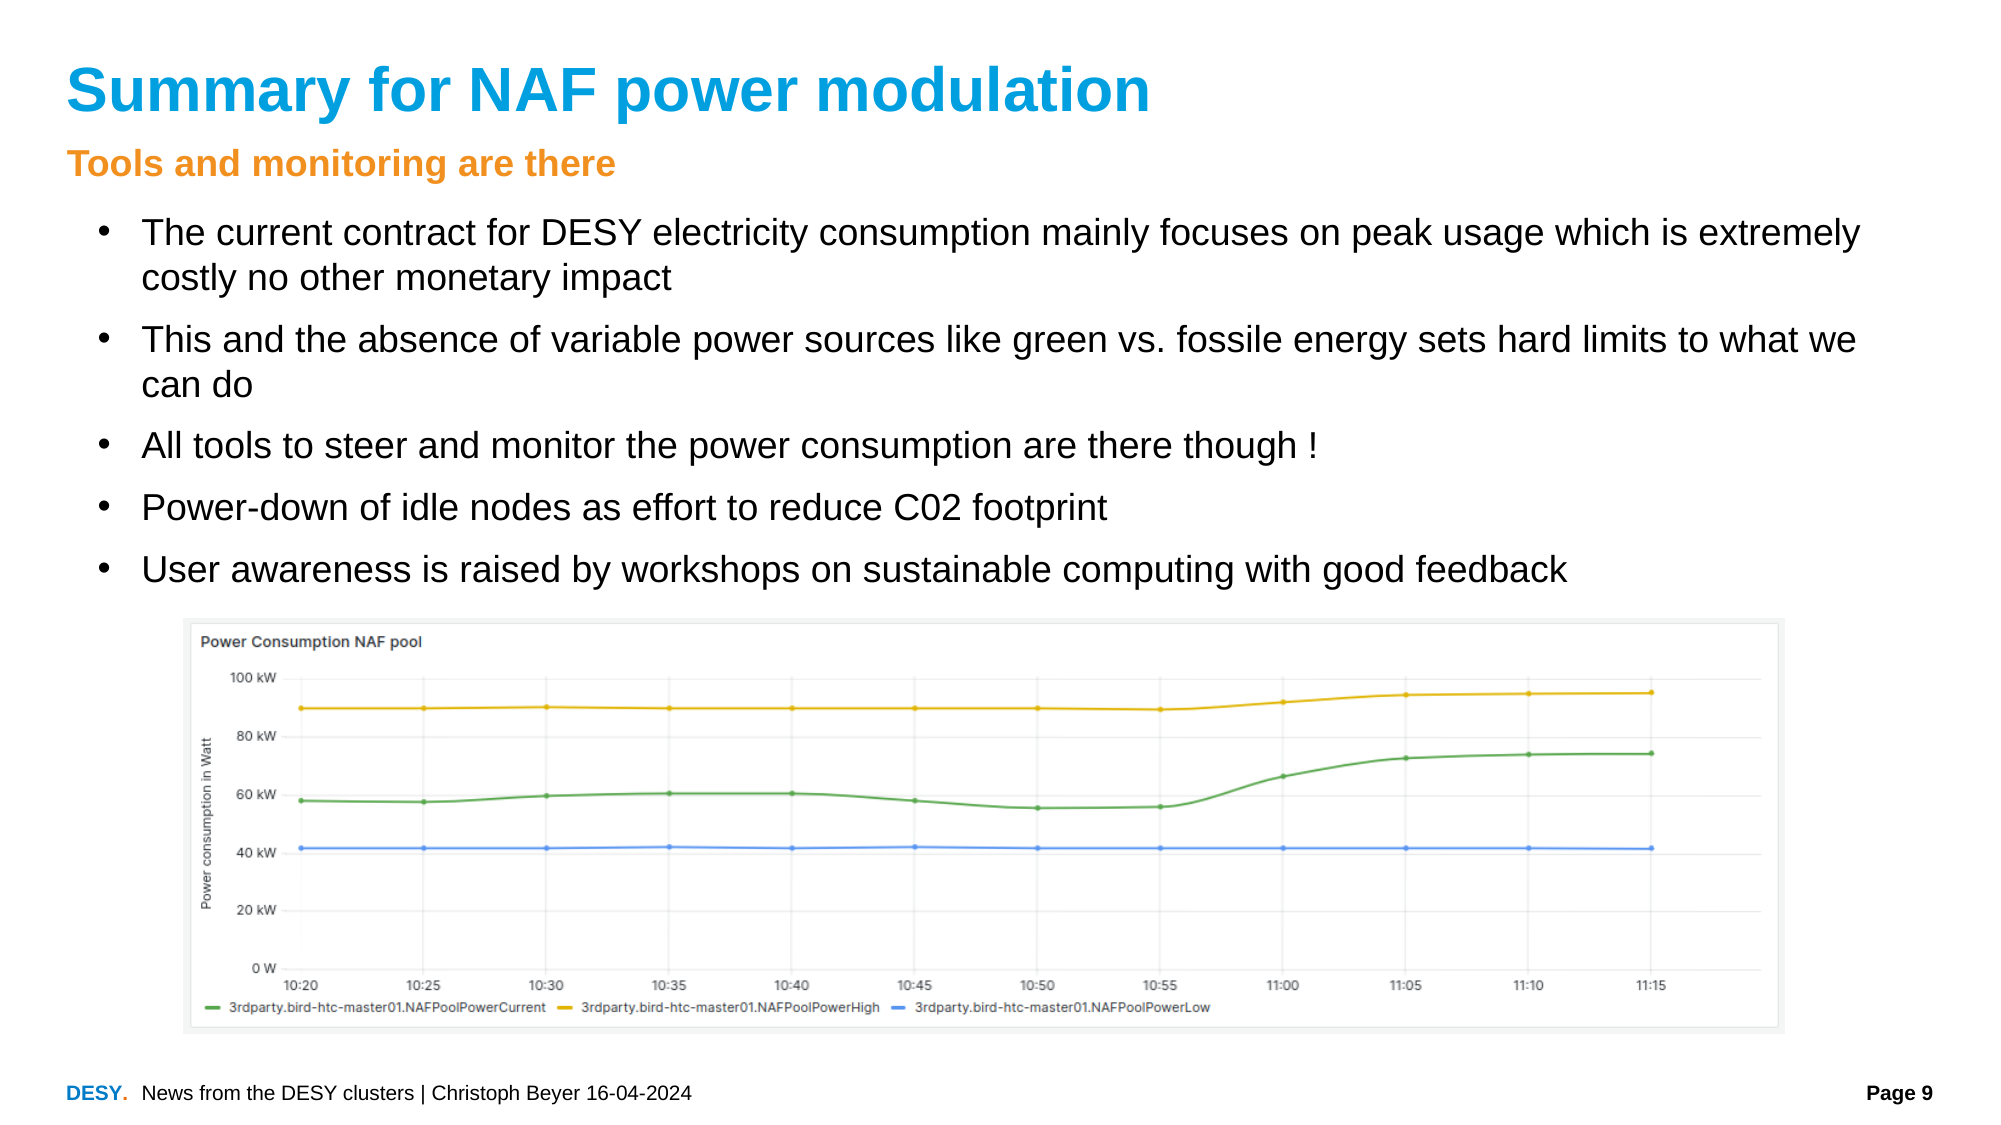

# Summary for NAF power modulation
Tools and monitoring are there
The current contract for DESY electricity consumption mainly focuses on peak usage which is extremely costly no other monetary impact
This and the absence of variable power sources like green vs. fossile energy sets hard limits to what we can do
All tools to steer and monitor the power consumption are there though !
Power-down of idle nodes as effort to reduce C02 footprint
User awareness is raised by workshops on sustainable computing with good feedback
News from the DESY clusters | Christoph Beyer 16-04-2024